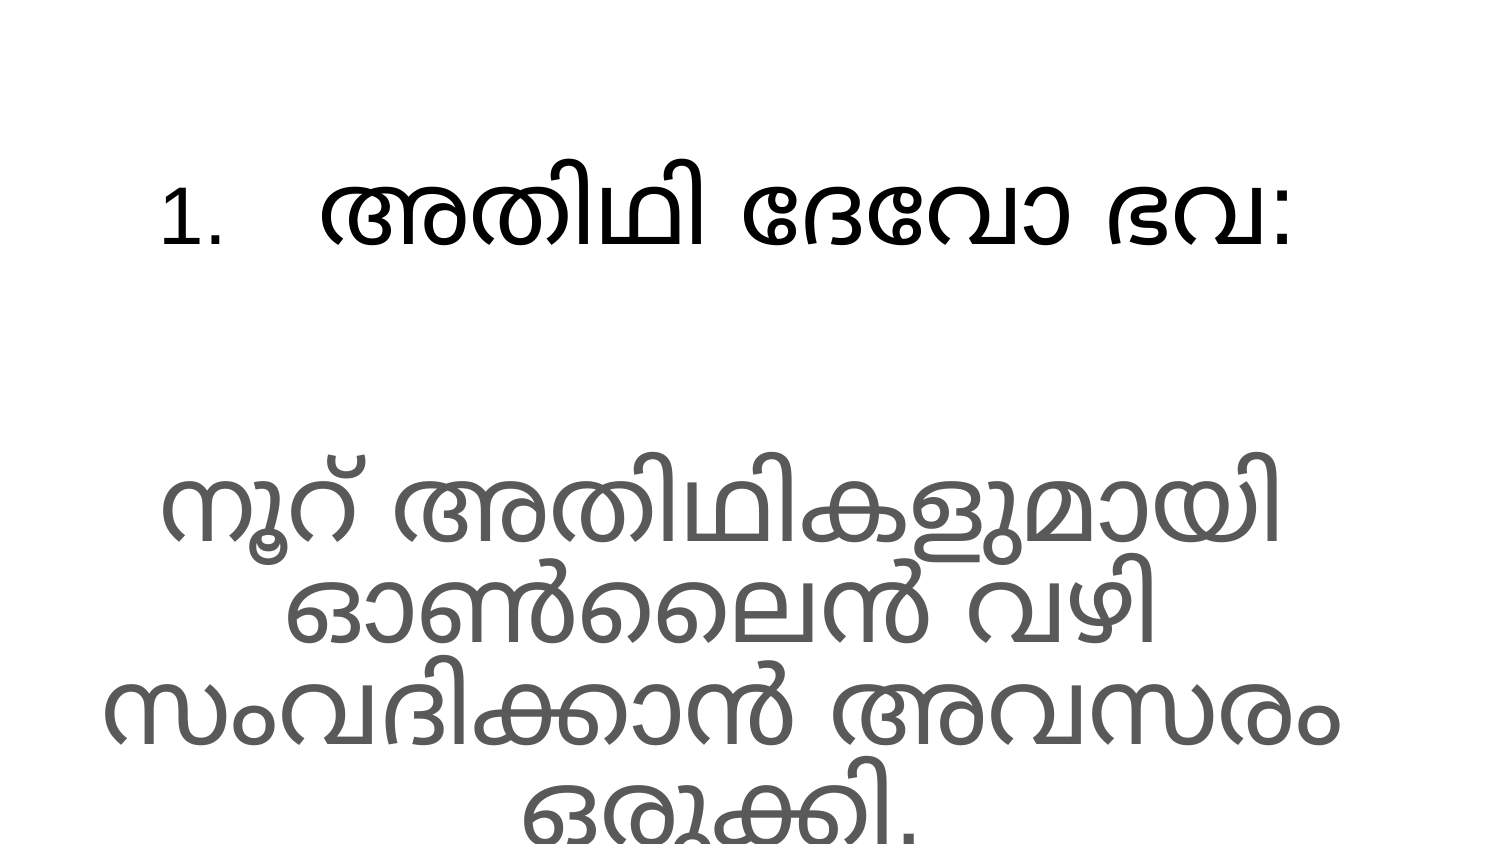

1. അതിഥി ദേവോ ഭവ:
നൂറ് അതിഥികളുമായി ഓൺലൈൻ വഴി സംവദിക്കാൻ അവസരം ഒരുക്കി.